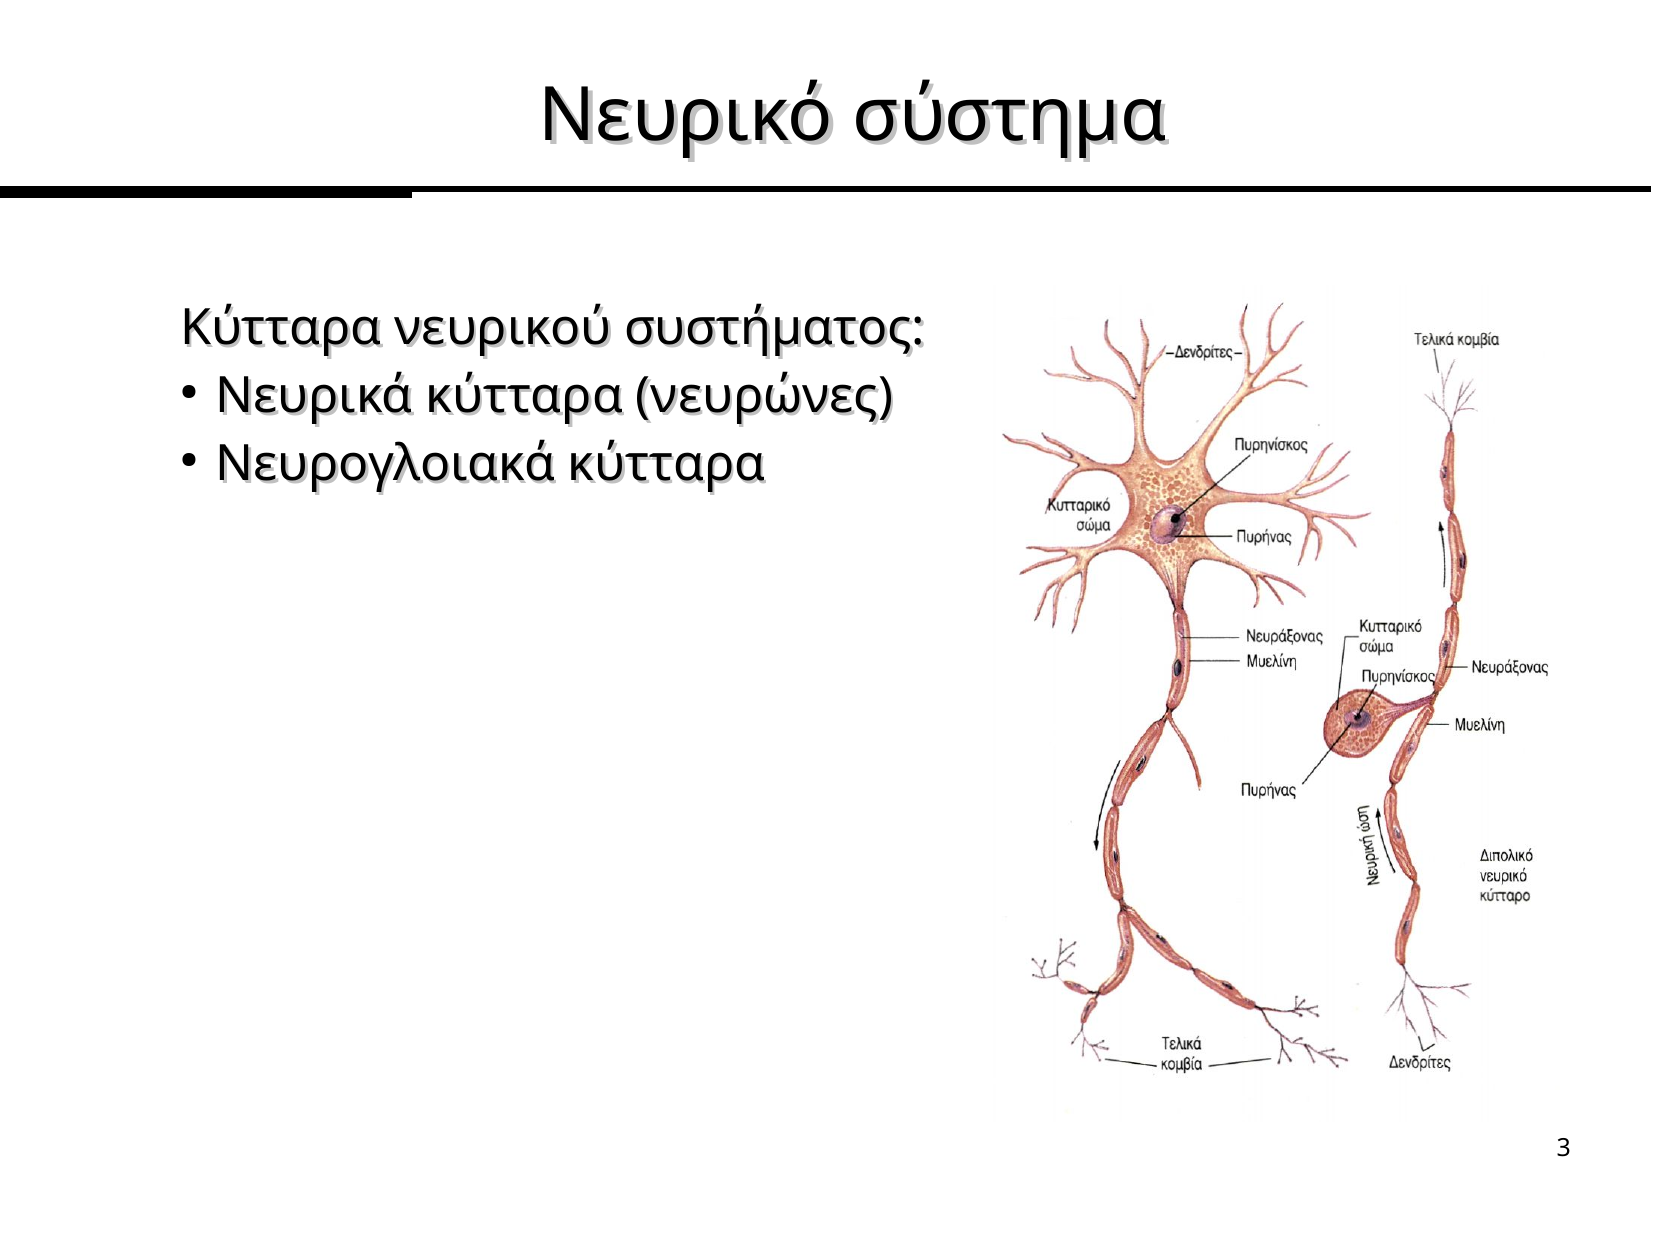

Νευρικό σύστημα
Κύτταρα νευρικού συστήματος:
Νευρικά κύτταρα (νευρώνες)
Νευρογλοιακά κύτταρα
3